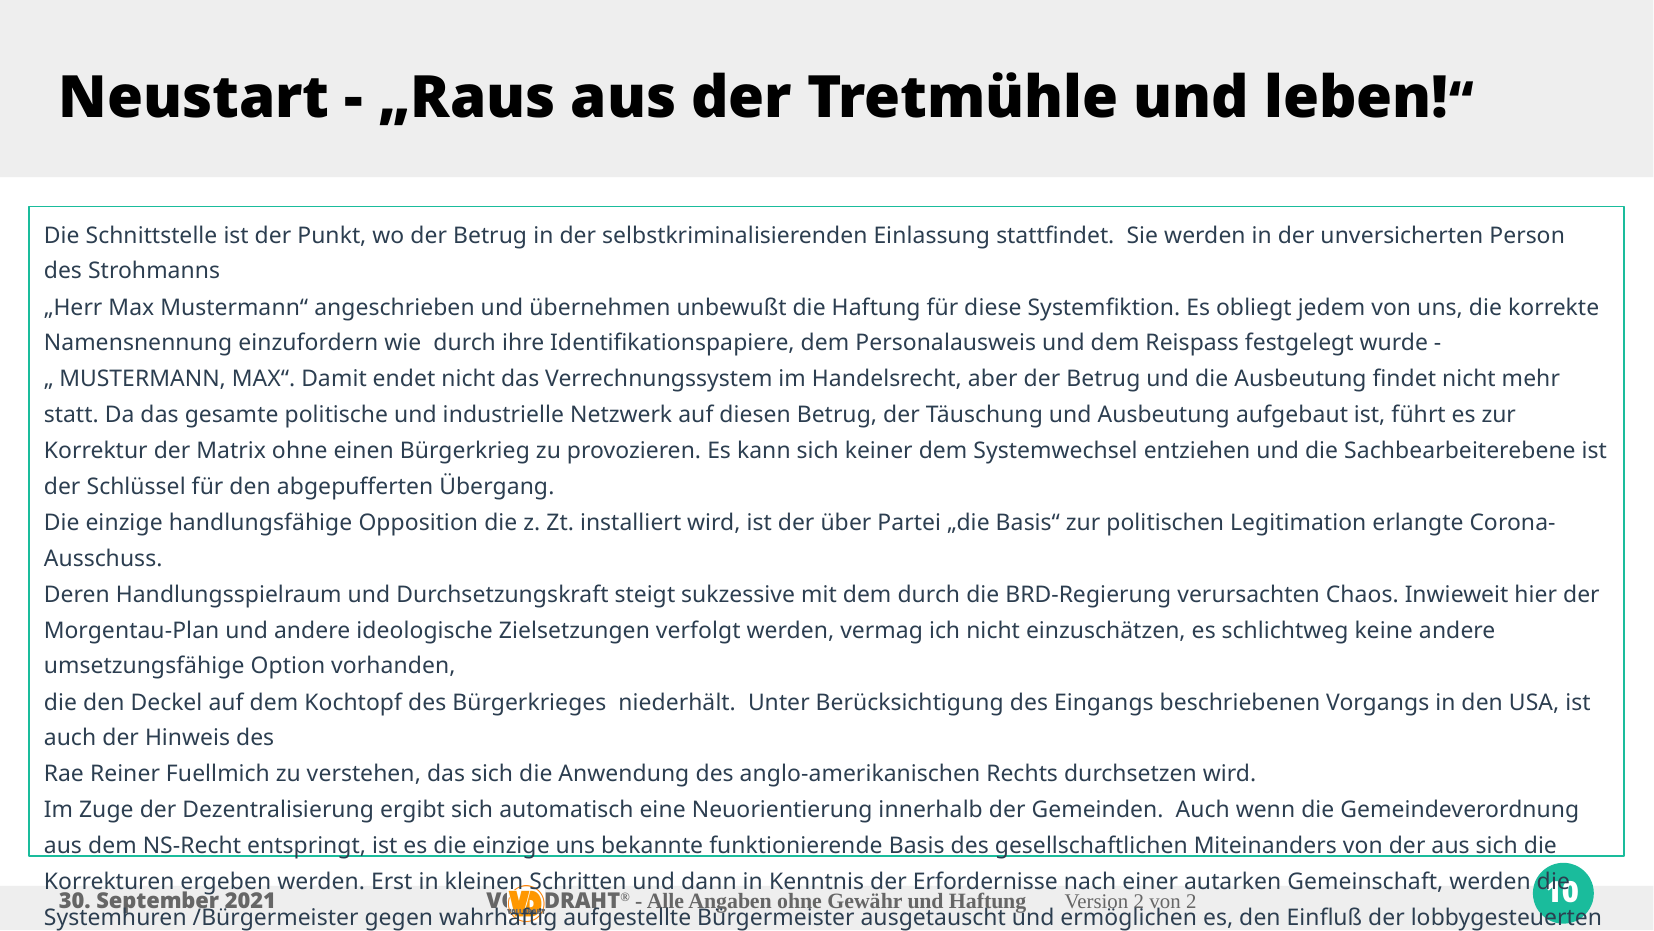

# Neustart - „Raus aus der Tretmühle und leben!“
Geburtsurkunde
(Wertpapier)
Einheitsperson
MEYER, MAX
Personalausweis / Reisepass
als
Juristische Person (JP)
als
Rechtsobjekt
Sachrecht
Handlungsfähig
Die Schnittstelle ist der Punkt, wo der Betrug in der selbstkriminalisierenden Einlassung stattfindet. Sie werden in der unversicherten Person des Strohmanns
„Herr Max Mustermann“ angeschrieben und übernehmen unbewußt die Haftung für diese Systemfiktion. Es obliegt jedem von uns, die korrekte Namensnennung einzufordern wie durch ihre Identifikationspapiere, dem Personalausweis und dem Reispass festgelegt wurde - „ MUSTERMANN, MAX“. Damit endet nicht das Verrechnungssystem im Handelsrecht, aber der Betrug und die Ausbeutung findet nicht mehr statt. Da das gesamte politische und industrielle Netzwerk auf diesen Betrug, der Täuschung und Ausbeutung aufgebaut ist, führt es zur Korrektur der Matrix ohne einen Bürgerkrieg zu provozieren. Es kann sich keiner dem Systemwechsel entziehen und die Sachbearbeiterebene ist der Schlüssel für den abgepufferten Übergang.
Die einzige handlungsfähige Opposition die z. Zt. installiert wird, ist der über Partei „die Basis“ zur politischen Legitimation erlangte Corona-Ausschuss.
Deren Handlungsspielraum und Durchsetzungskraft steigt sukzessive mit dem durch die BRD-Regierung verursachten Chaos. Inwieweit hier der Morgentau-Plan und andere ideologische Zielsetzungen verfolgt werden, vermag ich nicht einzuschätzen, es schlichtweg keine andere umsetzungsfähige Option vorhanden,
die den Deckel auf dem Kochtopf des Bürgerkrieges niederhält. Unter Berücksichtigung des Eingangs beschriebenen Vorgangs in den USA, ist auch der Hinweis des
Rae Reiner Fuellmich zu verstehen, das sich die Anwendung des anglo-amerikanischen Rechts durchsetzen wird.
Im Zuge der Dezentralisierung ergibt sich automatisch eine Neuorientierung innerhalb der Gemeinden. Auch wenn die Gemeindeverordnung aus dem NS-Recht entspringt, ist es die einzige uns bekannte funktionierende Basis des gesellschaftlichen Miteinanders von der aus sich die Korrekturen ergeben werden. Erst in kleinen Schritten und dann in Kenntnis der Erfordernisse nach einer autarken Gemeinschaft, werden die Systemhuren /Bürgermeister gegen wahrhaftig aufgestellte Bürgermeister ausgetauscht und ermöglichen es, den Einfluß der lobbygesteuerten BRD-Institutionen zu begrenzen.
In der Subsidiarität der Gemeinde, hat der Bürgermeister in seinem Wirkungskreis, die Pflicht,
die Ordnung der Legislative, Judikative und Exekutive zu gewährleisten.
30. September 2021
VOLLDRAHT® - Alle Angaben ohne Gewähr und Haftung